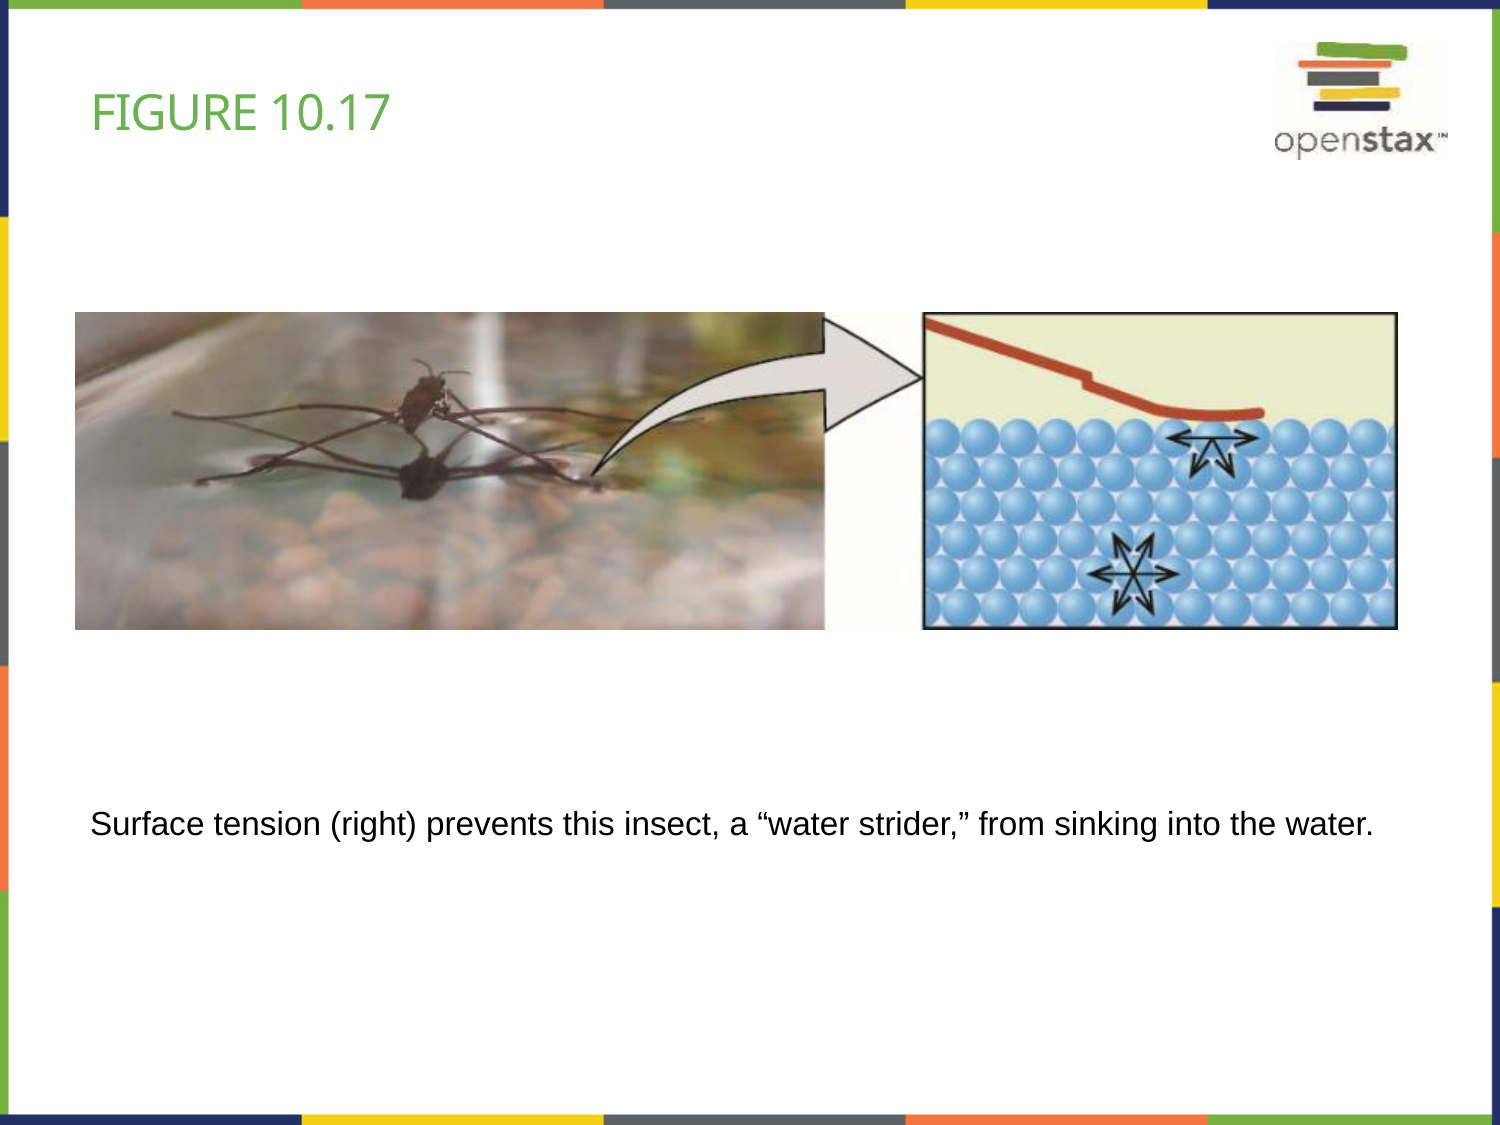

# Figure 10.17
Surface tension (right) prevents this insect, a “water strider,” from sinking into the water.